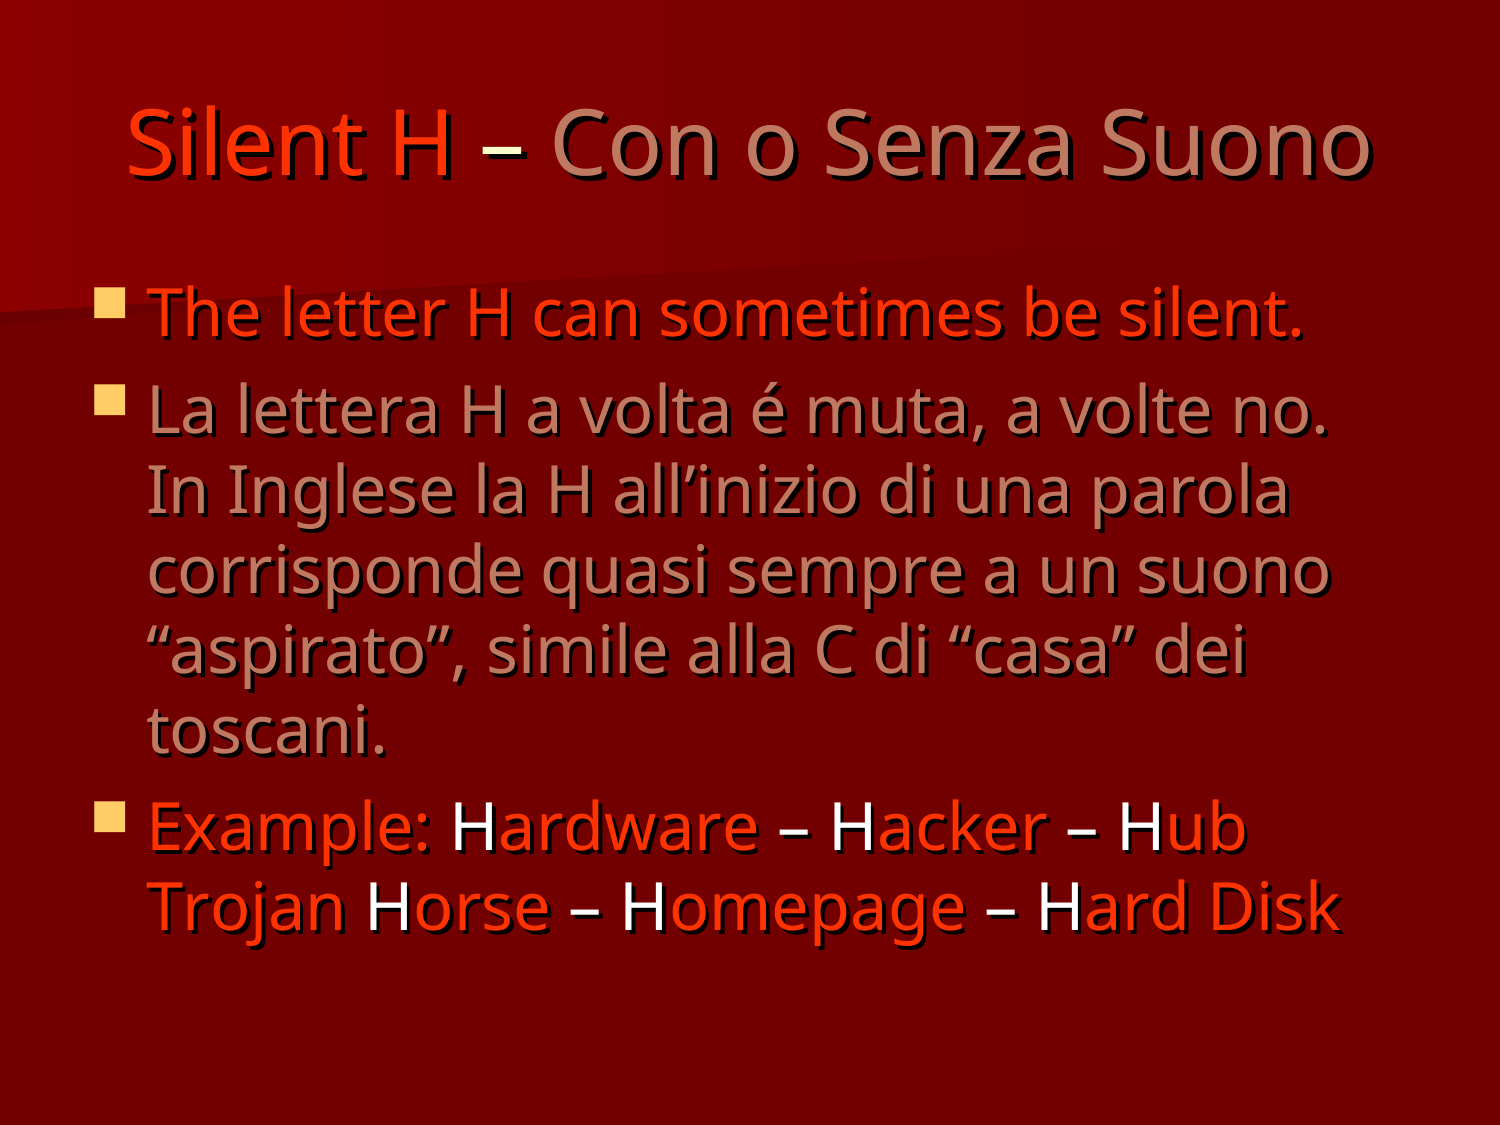

# Silent H – Con o Senza Suono
The letter H can sometimes be silent.
La lettera H a volta é muta, a volte no. In Inglese la H all’inizio di una parola corrisponde quasi sempre a un suono “aspirato”, simile alla C di “casa” dei toscani.
Example: Hardware – Hacker – Hub Trojan Horse – Homepage – Hard Disk